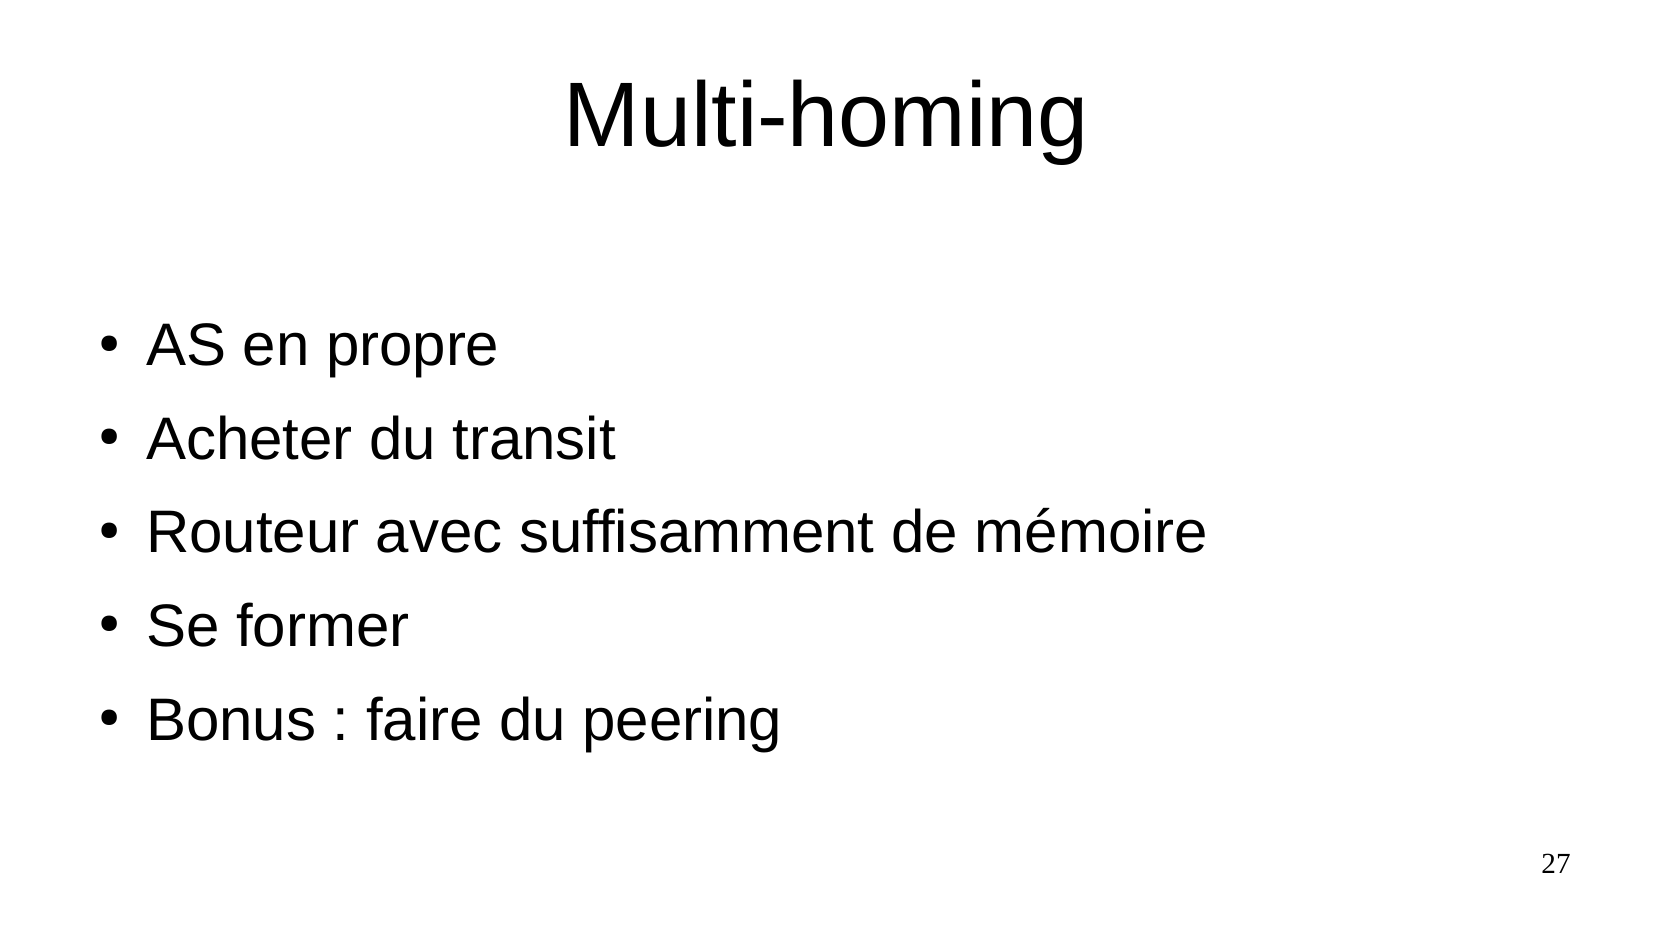

# Multi-homing
AS en propre
Acheter du transit
Routeur avec suffisamment de mémoire
Se former
Bonus : faire du peering
27